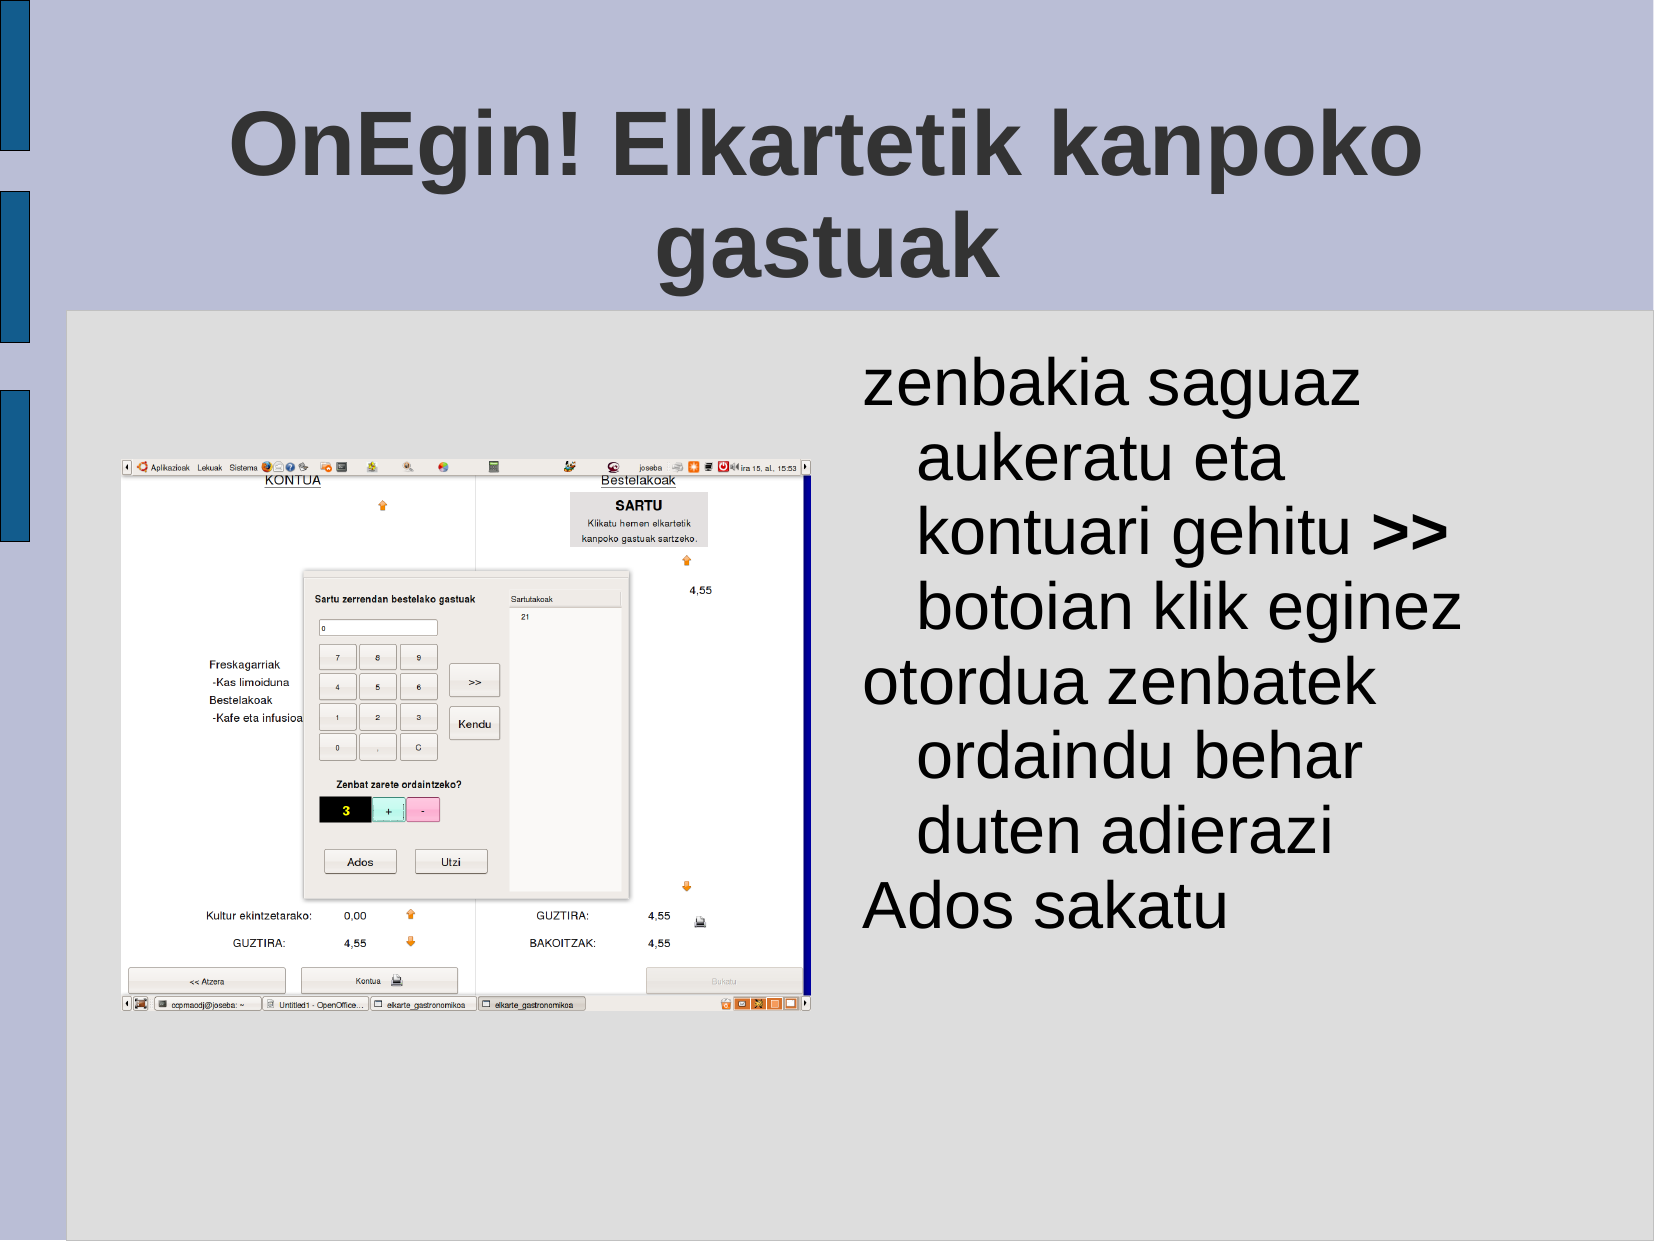

# OnEgin! Elkartetik kanpoko gastuak
zenbakia saguaz aukeratu eta kontuari gehitu >> botoian klik eginez
otordua zenbatek ordaindu behar duten adierazi
Ados sakatu